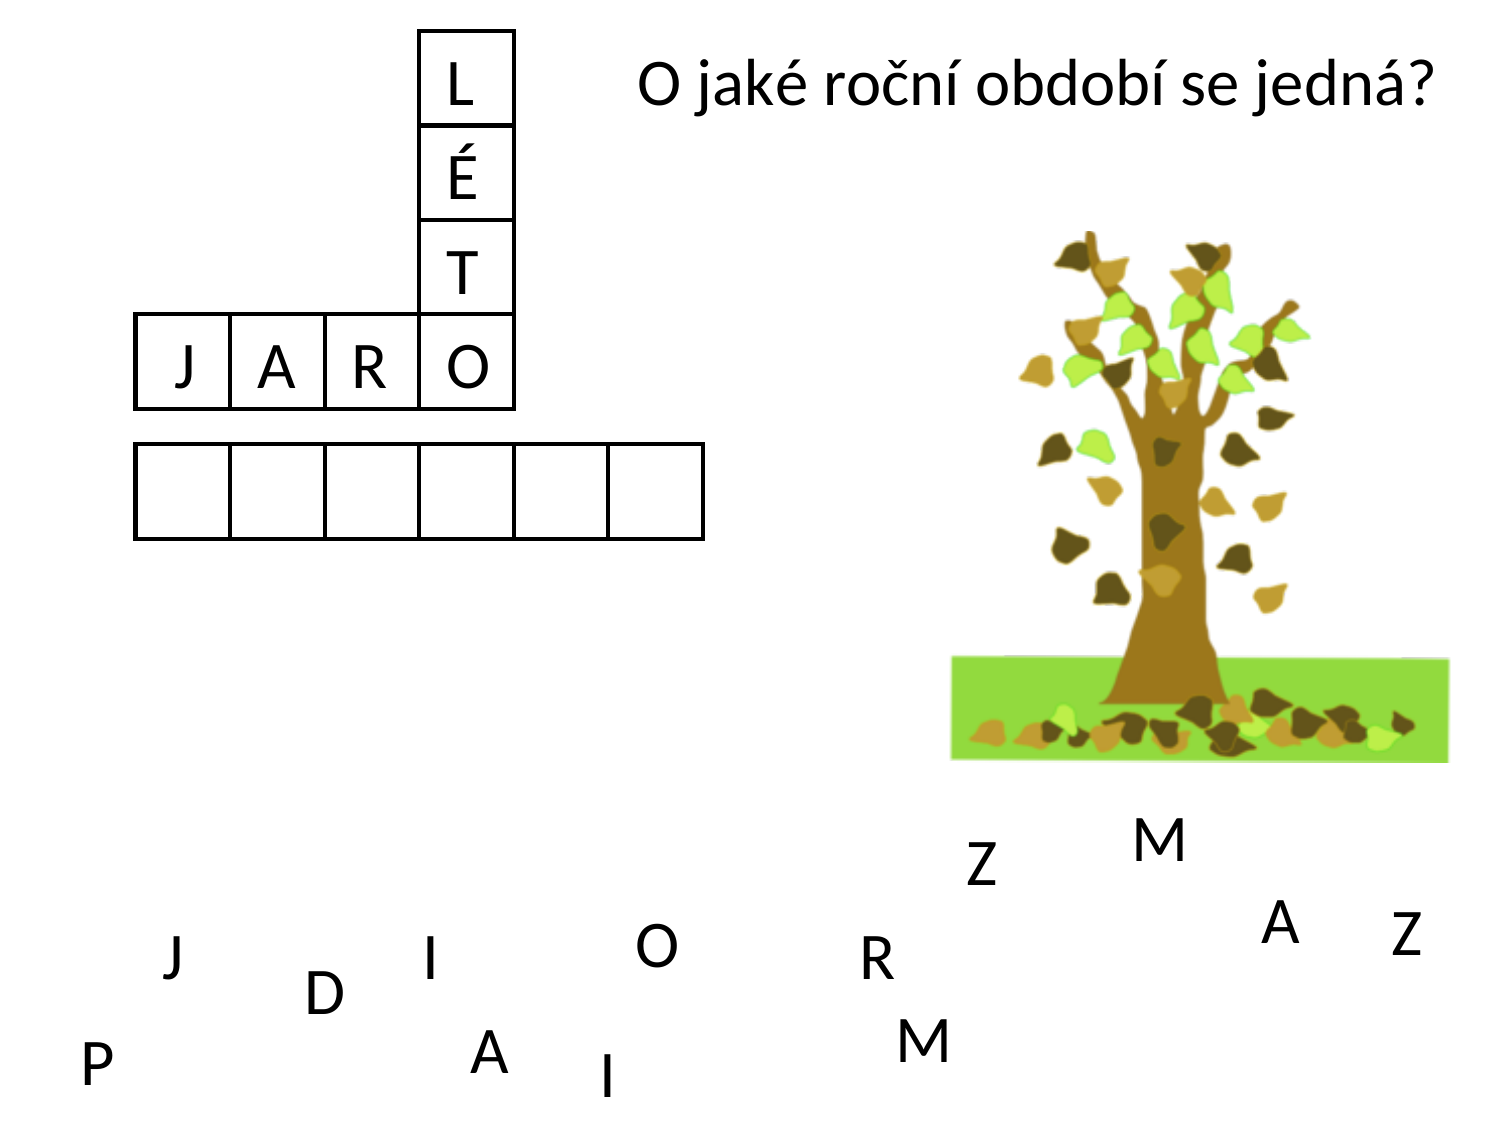

L
O jaké roční období se jedná?
É
T
J
A
R
O
C
C
M
Z
A
Z
O
J
I
R
D
M
A
P
I